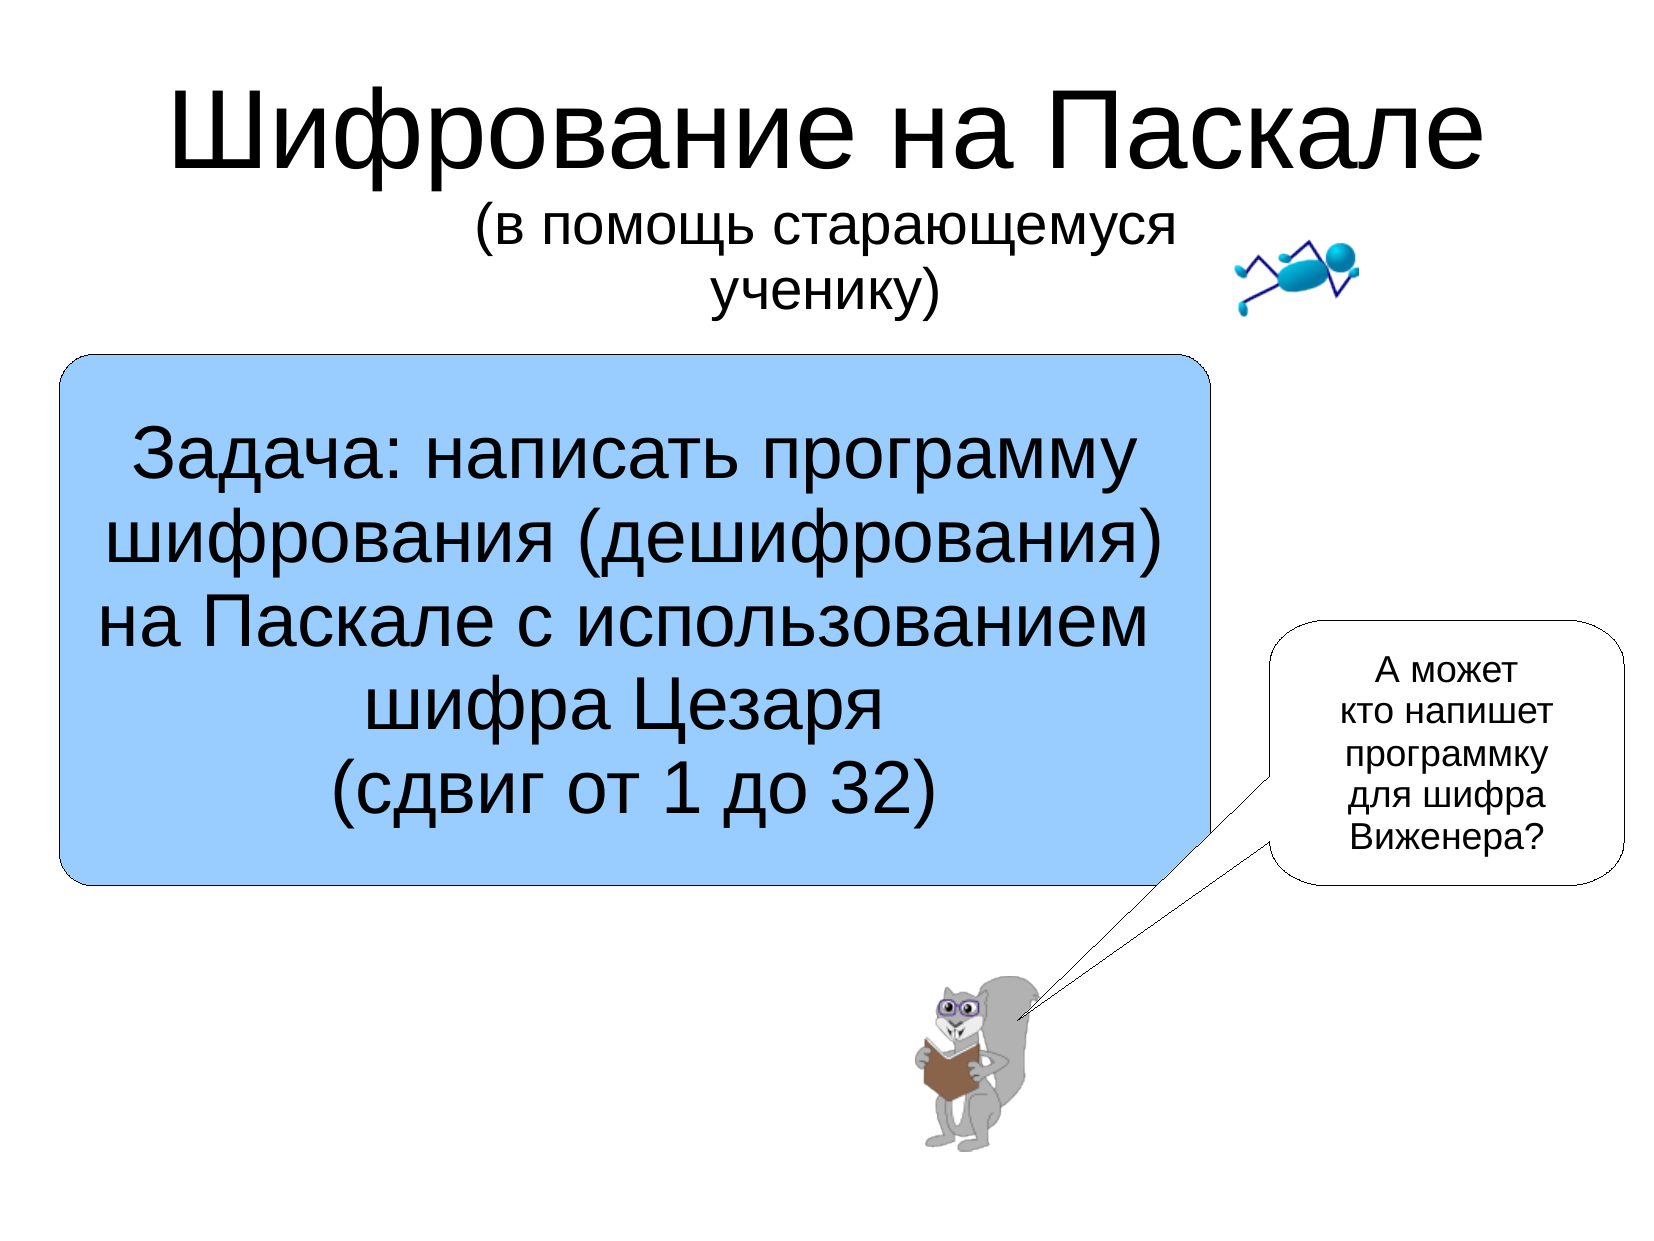

Шифрование на Паскале
(в помощь старающемуся
ученику)
Задача: написать программу
шифрования (дешифрования)
на Паскале с использованием
шифра Цезаря
(сдвиг от 1 до 32)
А может
кто напишет
программку
для шифра
Виженера?